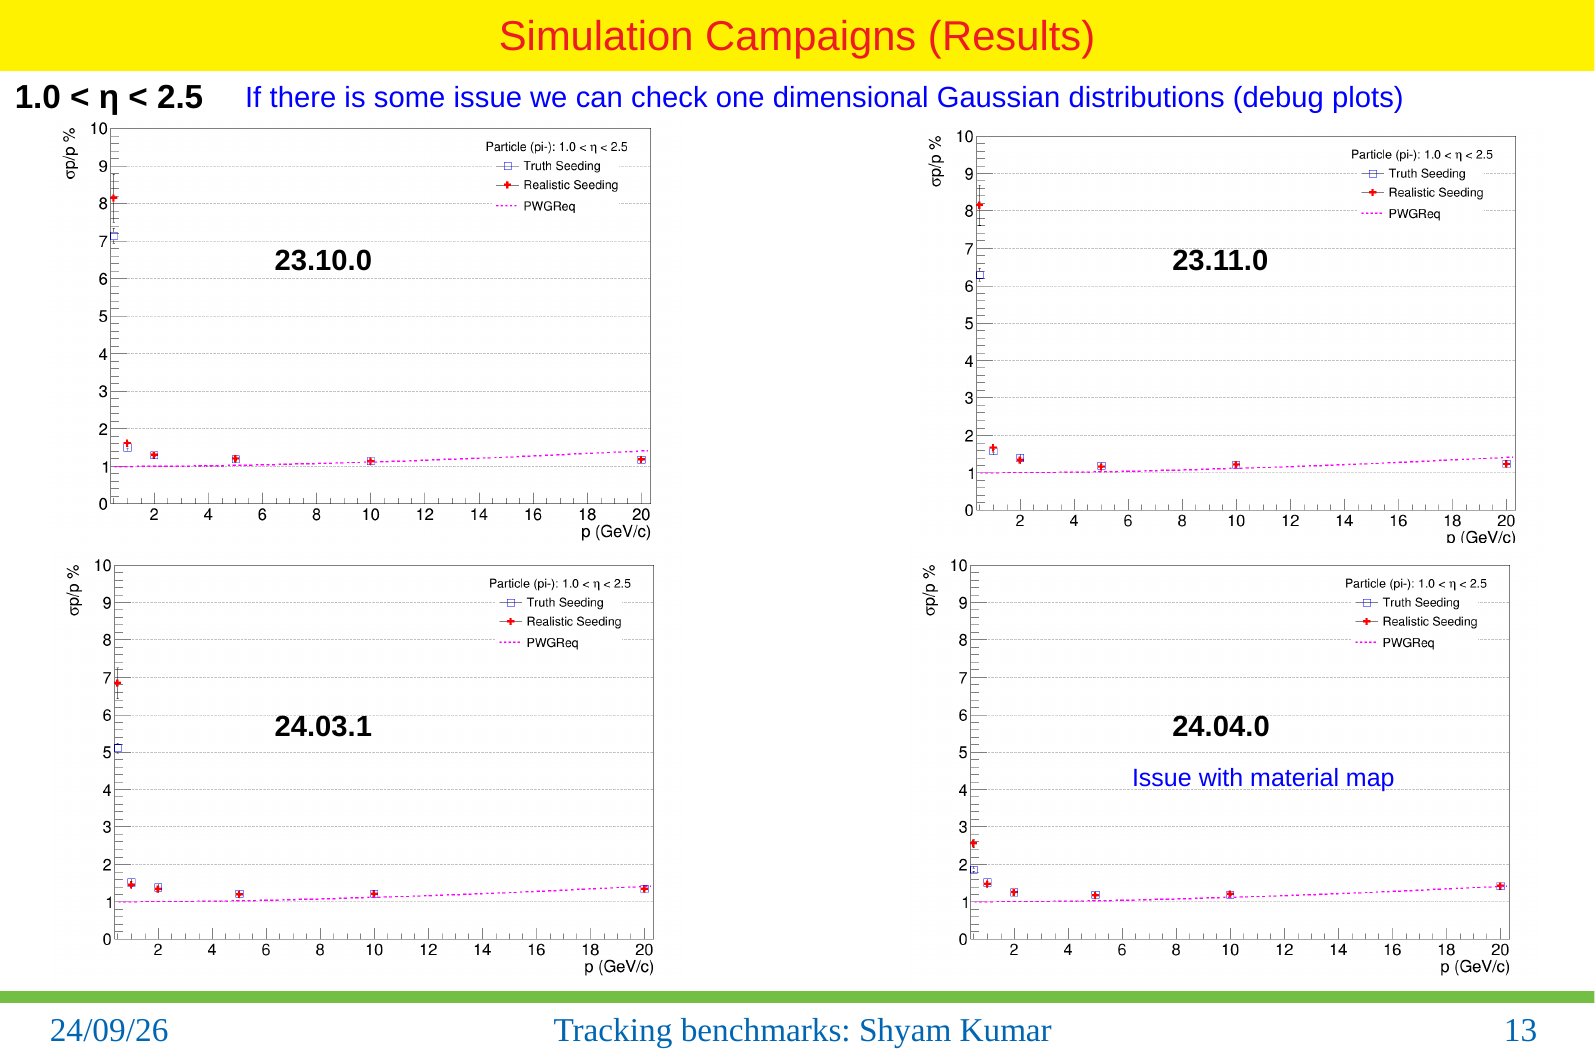

# Simulation Campaigns (Results)
1.0 < η < 2.5
If there is some issue we can check one dimensional Gaussian distributions (debug plots)
23.10.0
23.11.0
24.03.1
24.04.0
Issue with material map
Tracking benchmarks: Shyam Kumar
13